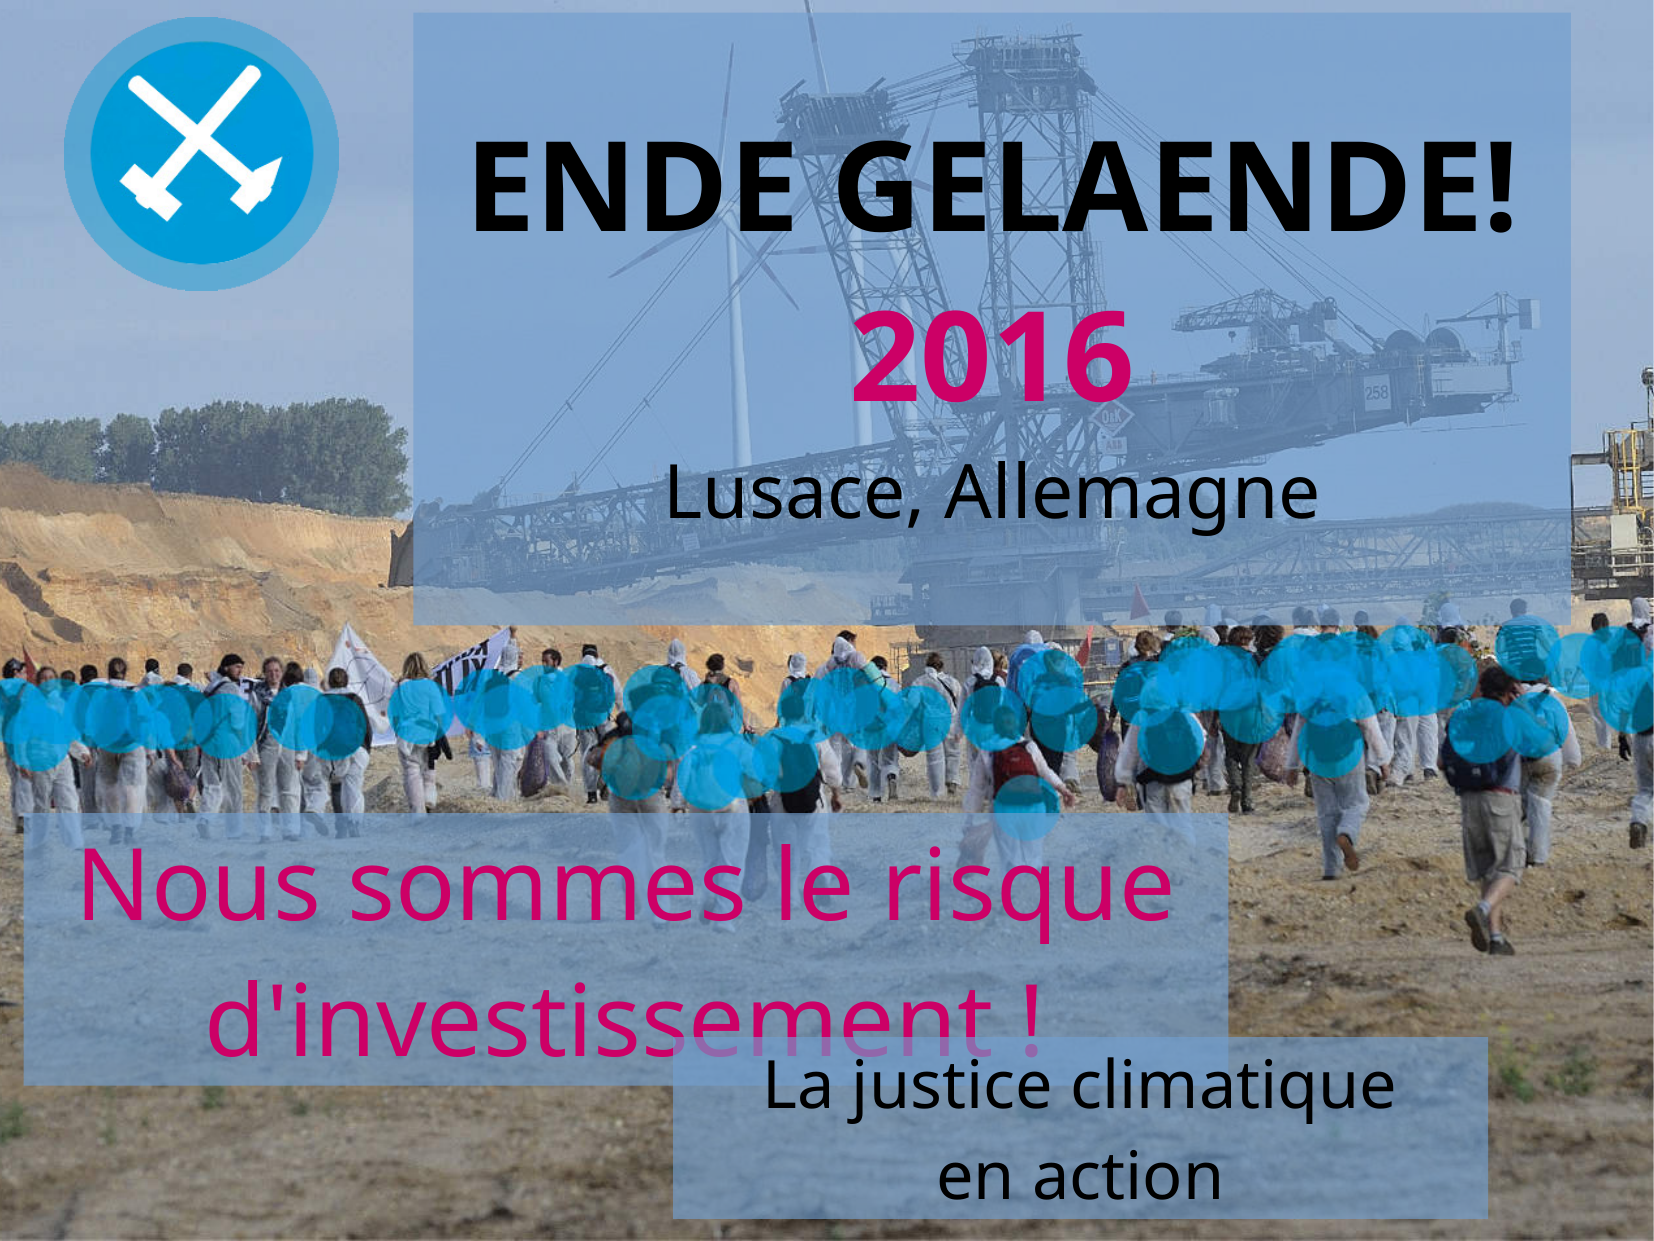

# ENDE GELAENDE! 2016 Lusace, Allemagne
Nous sommes le risque d'investissement !
La justice climatique
en action